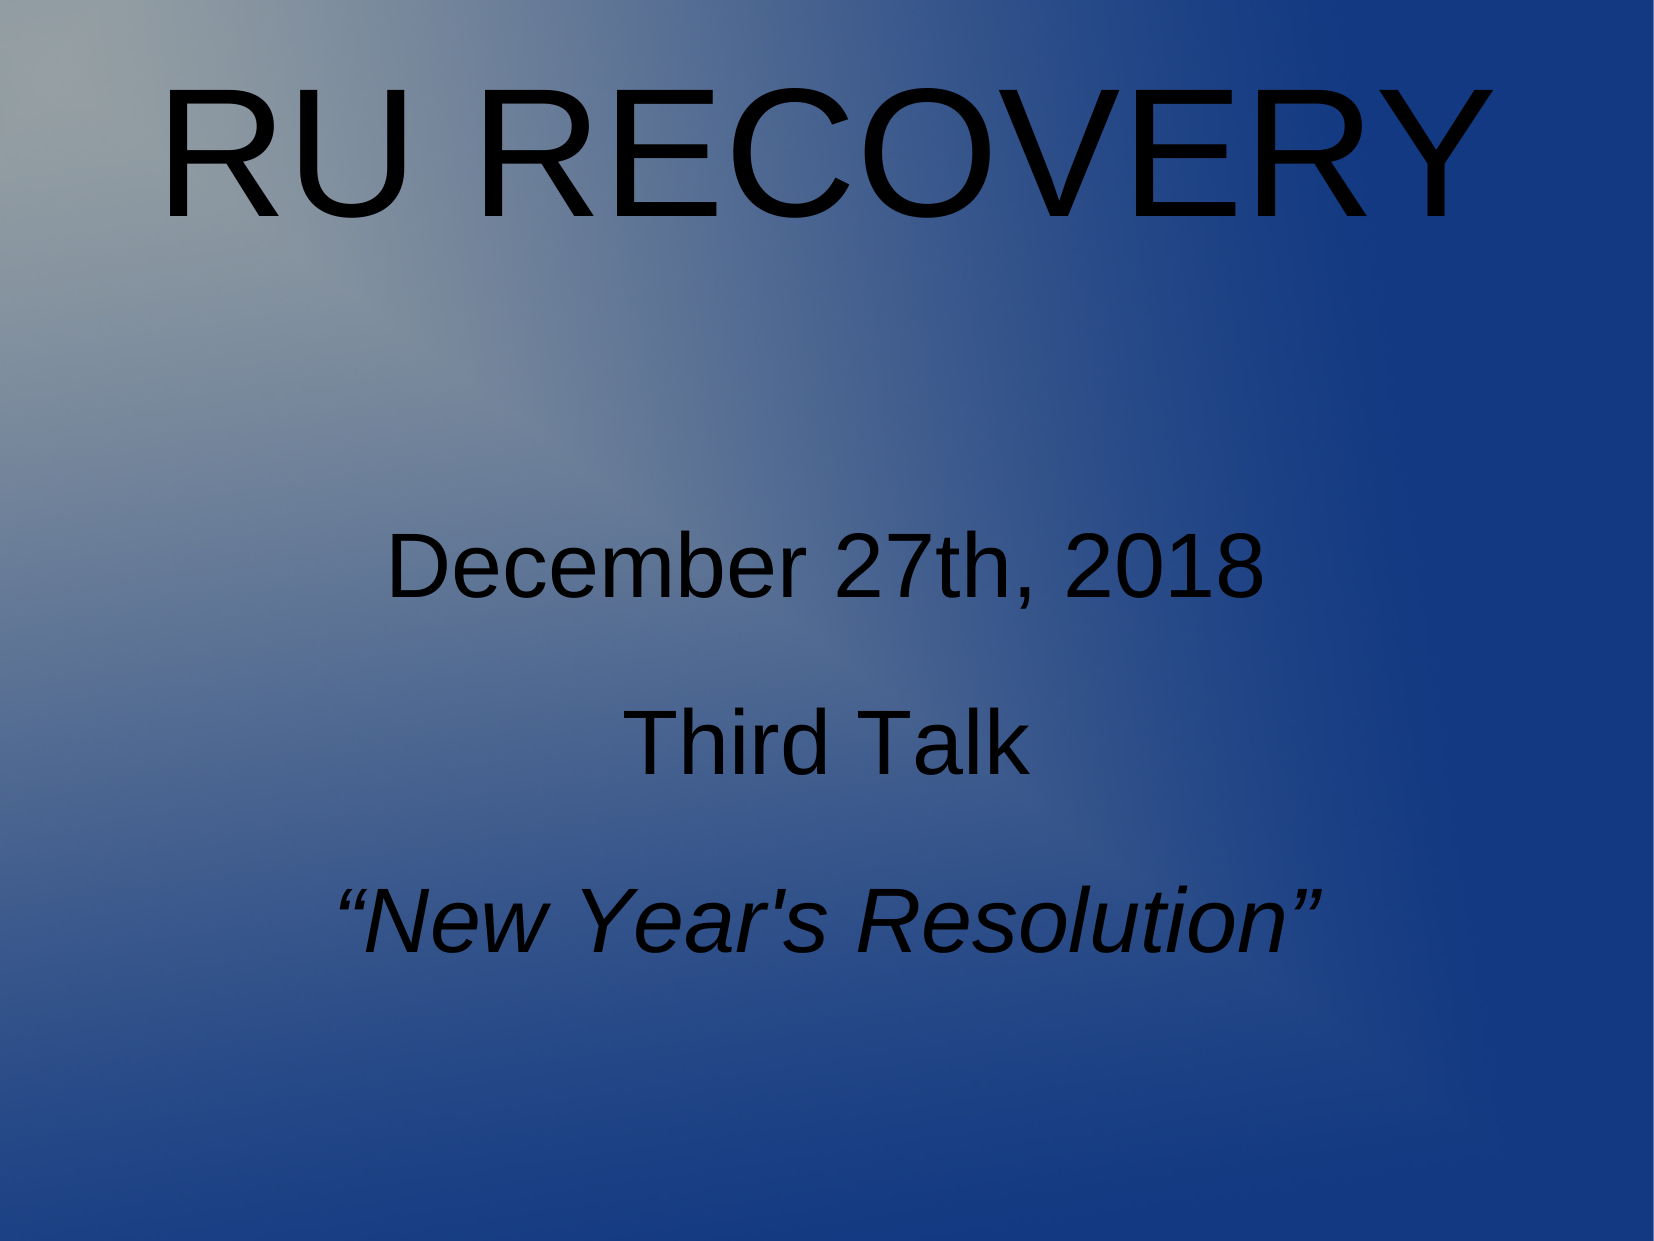

# RU RECOVERY
December 27th, 2018
Third Talk
“New Year's Resolution”